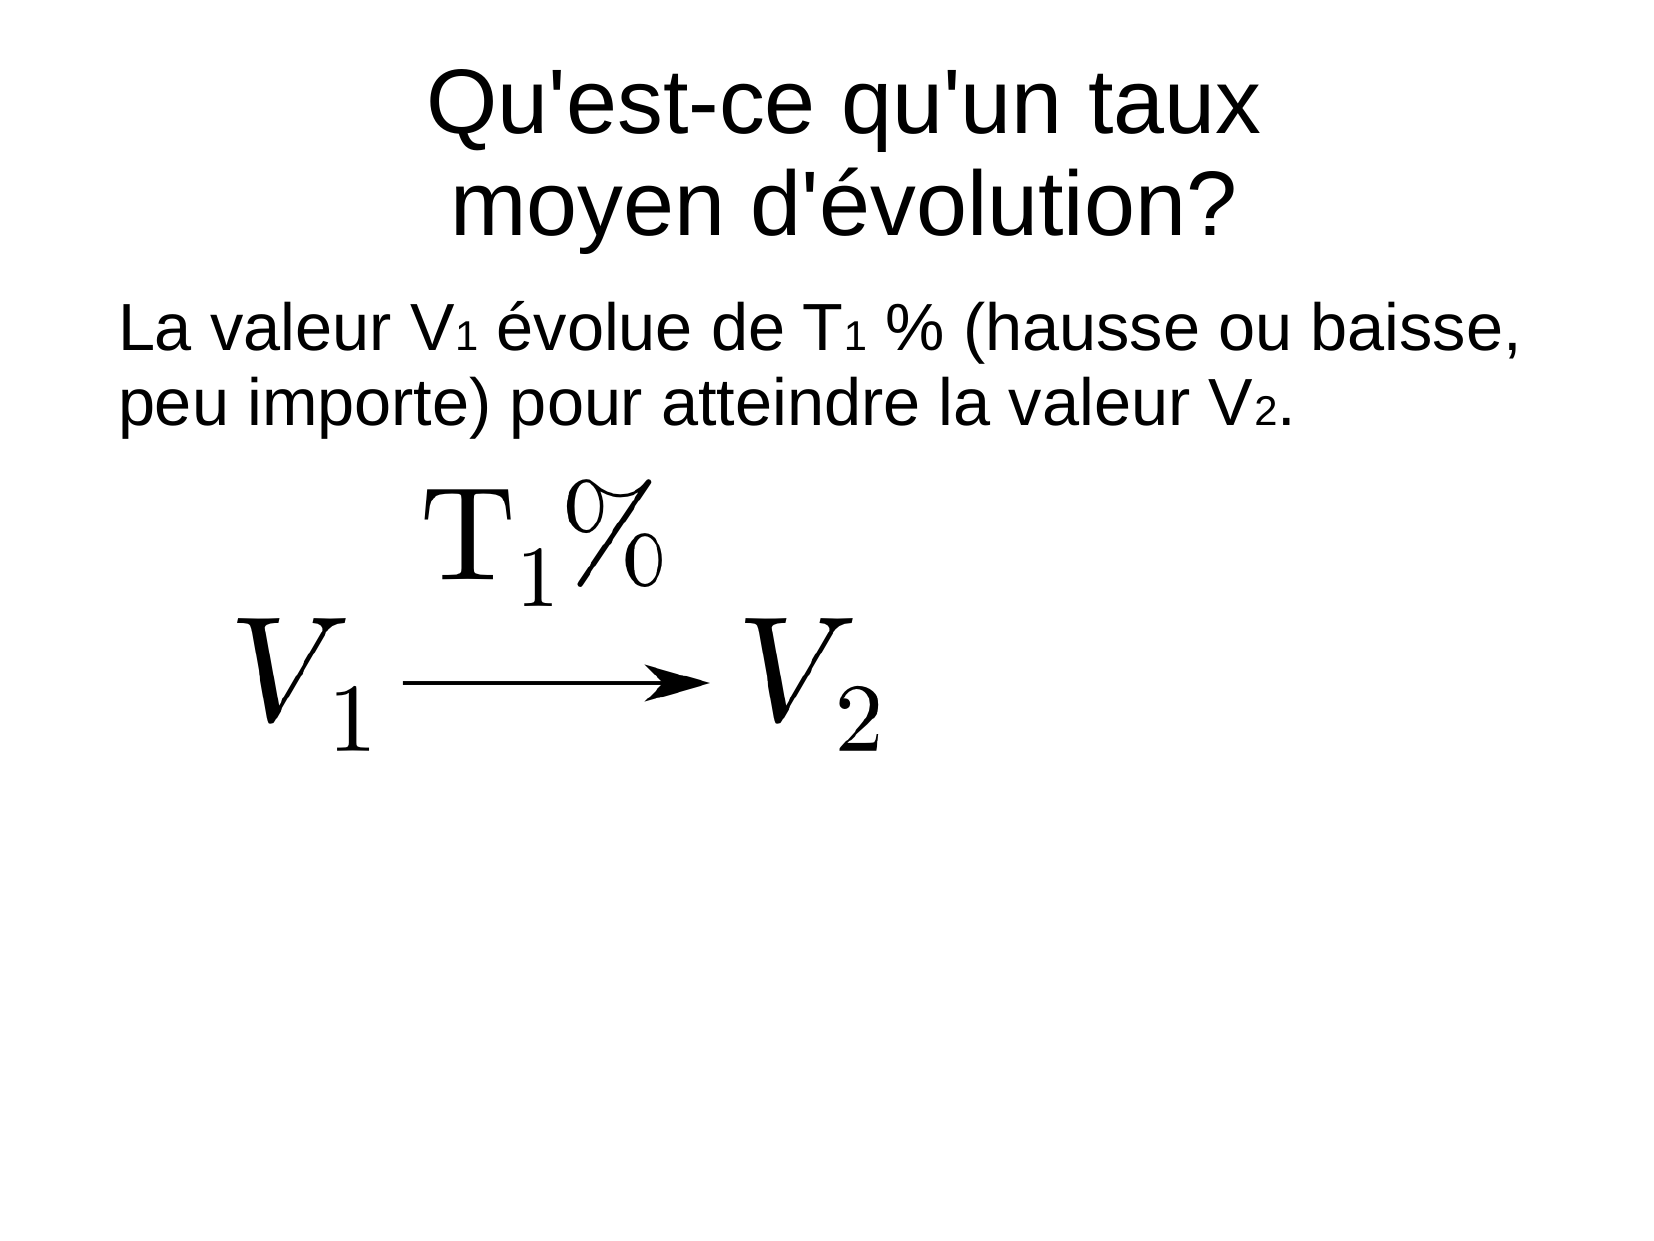

# Qu'est-ce qu'un taux moyen d'évolution?
La valeur V1 évolue de T1 % (hausse ou baisse, peu importe) pour atteindre la valeur V2.